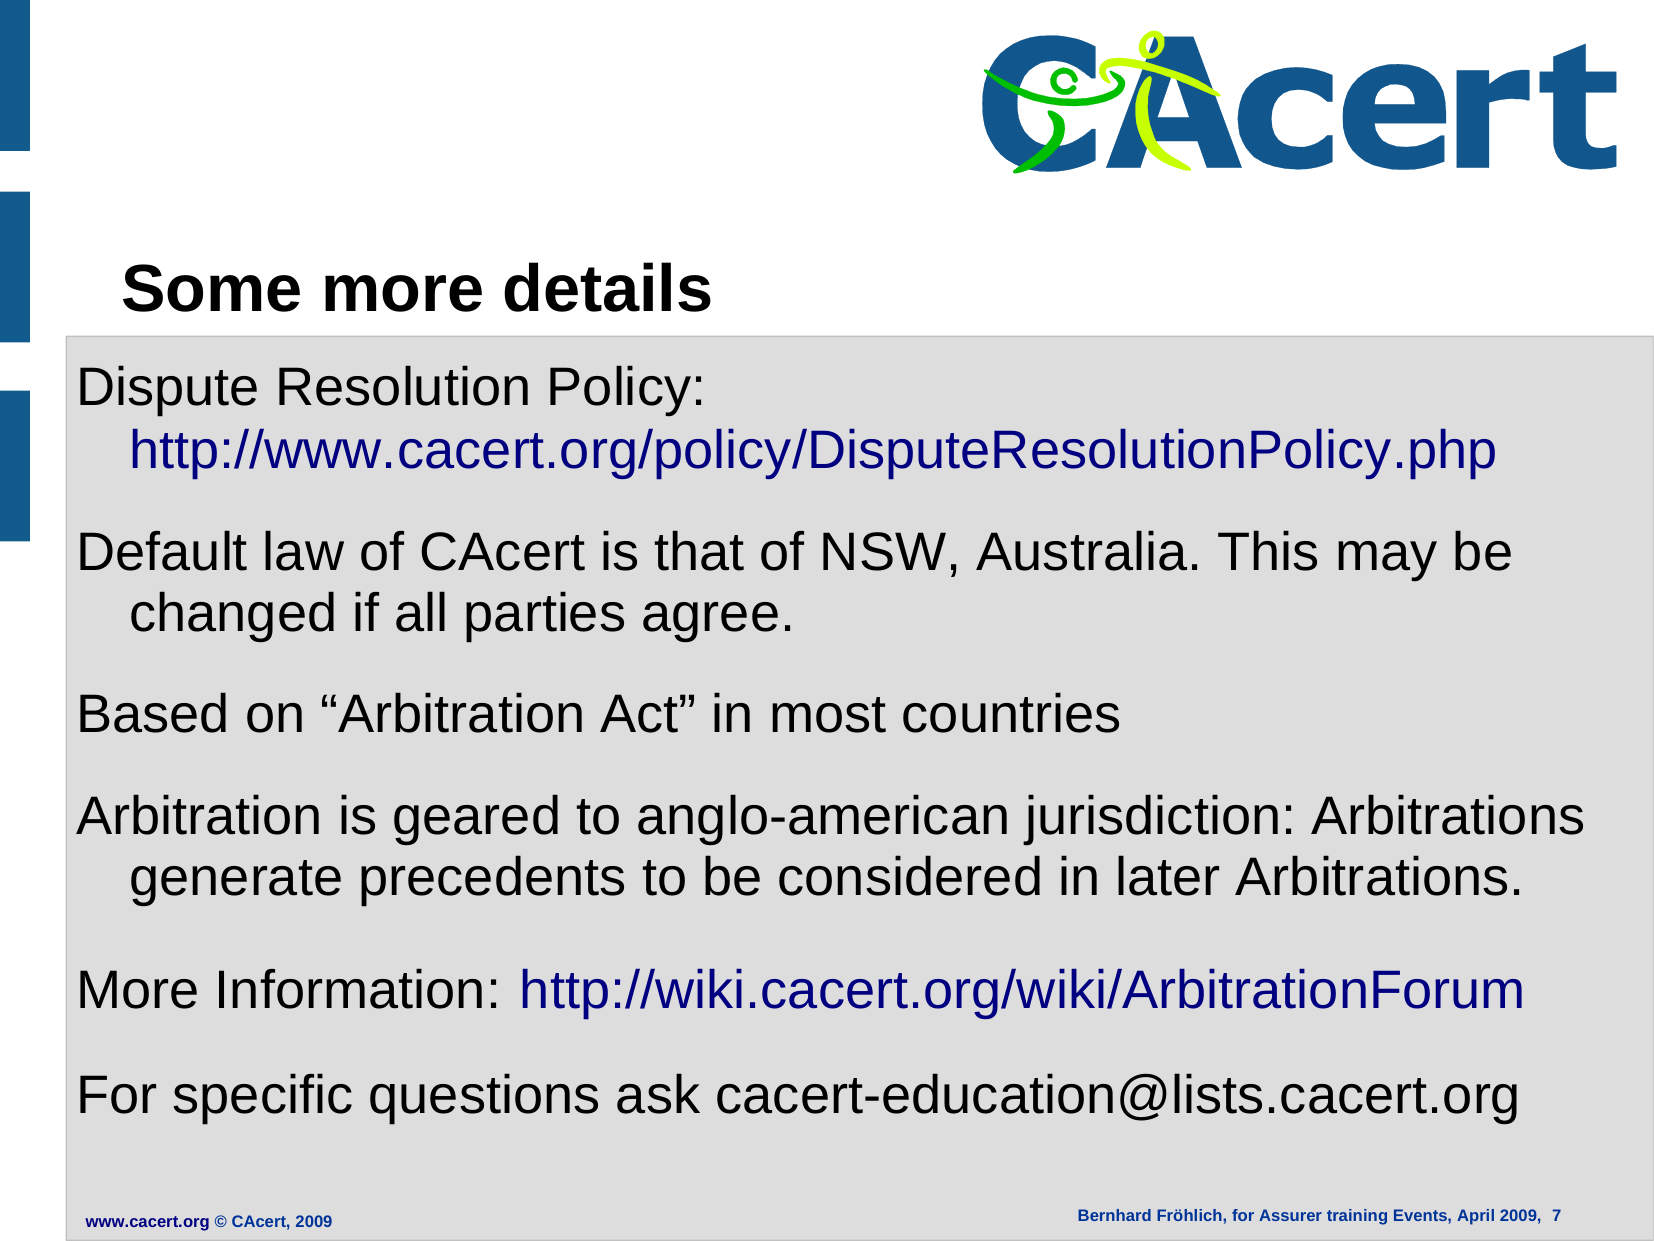

# Some more details
Dispute Resolution Policy: http://www.cacert.org/policy/DisputeResolutionPolicy.php
Default law of CAcert is that of NSW, Australia. This may be changed if all parties agree.
Based on “Arbitration Act” in most countries
Arbitration is geared to anglo-american jurisdiction: Arbitrations generate precedents to be considered in later Arbitrations.
More Information: http://wiki.cacert.org/wiki/ArbitrationForum
For specific questions ask cacert-education@lists.cacert.org